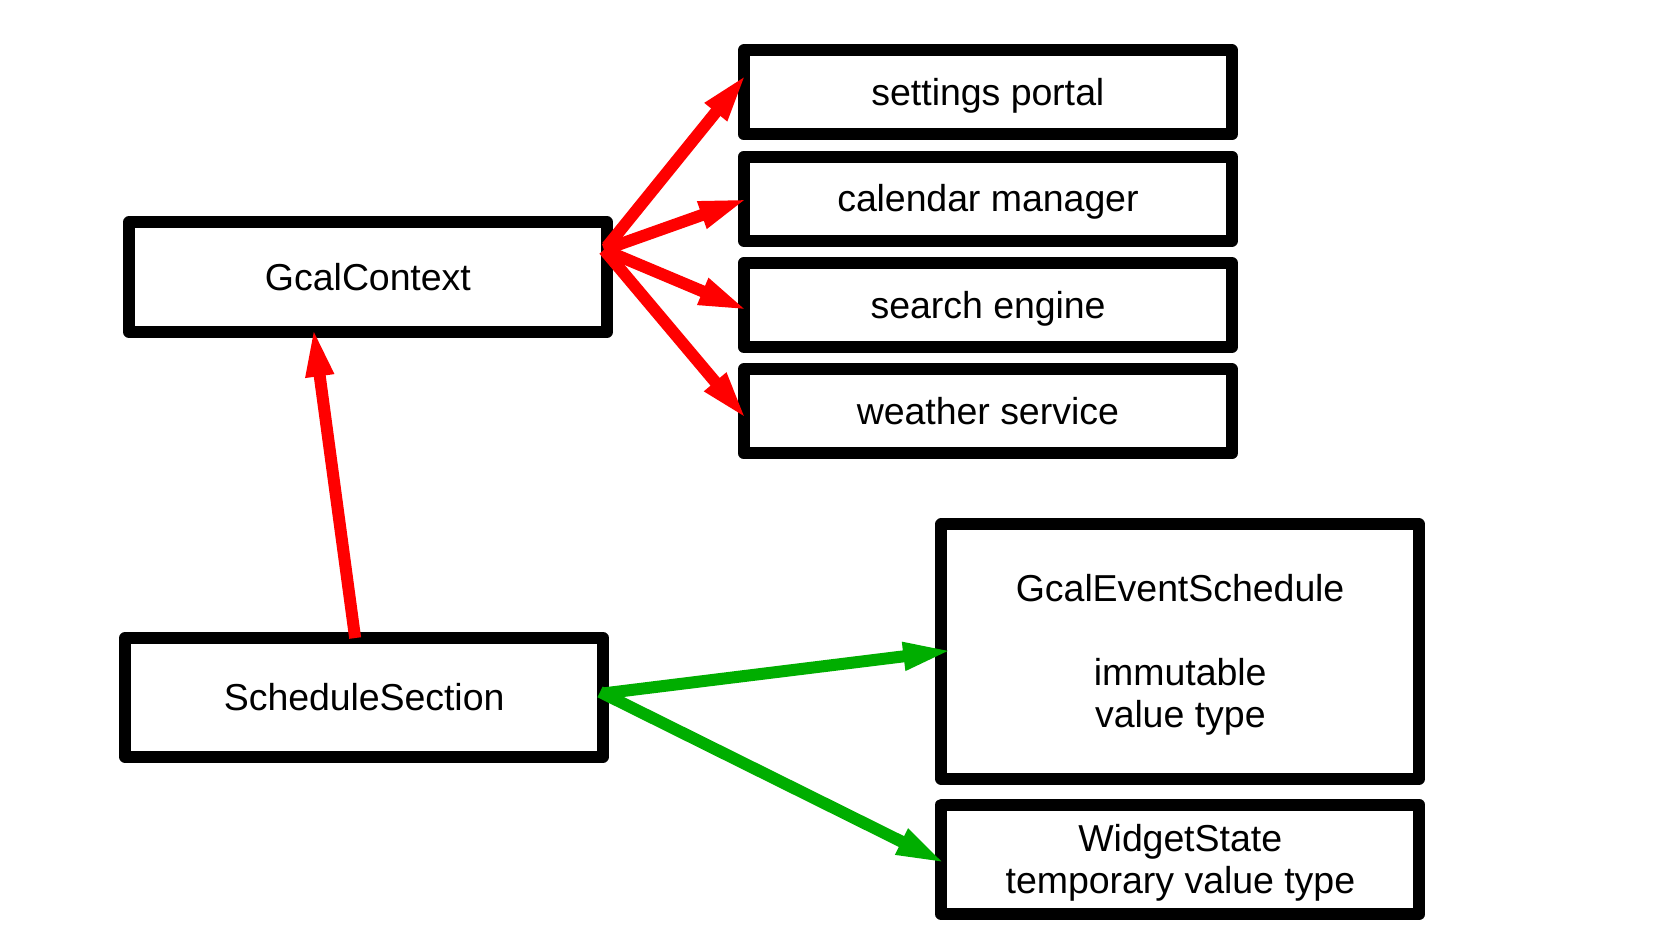

settings portal
calendar manager
GcalContext
search engine
weather service
GcalEventSchedule
immutable
value type
ScheduleSection
WidgetState
temporary value type